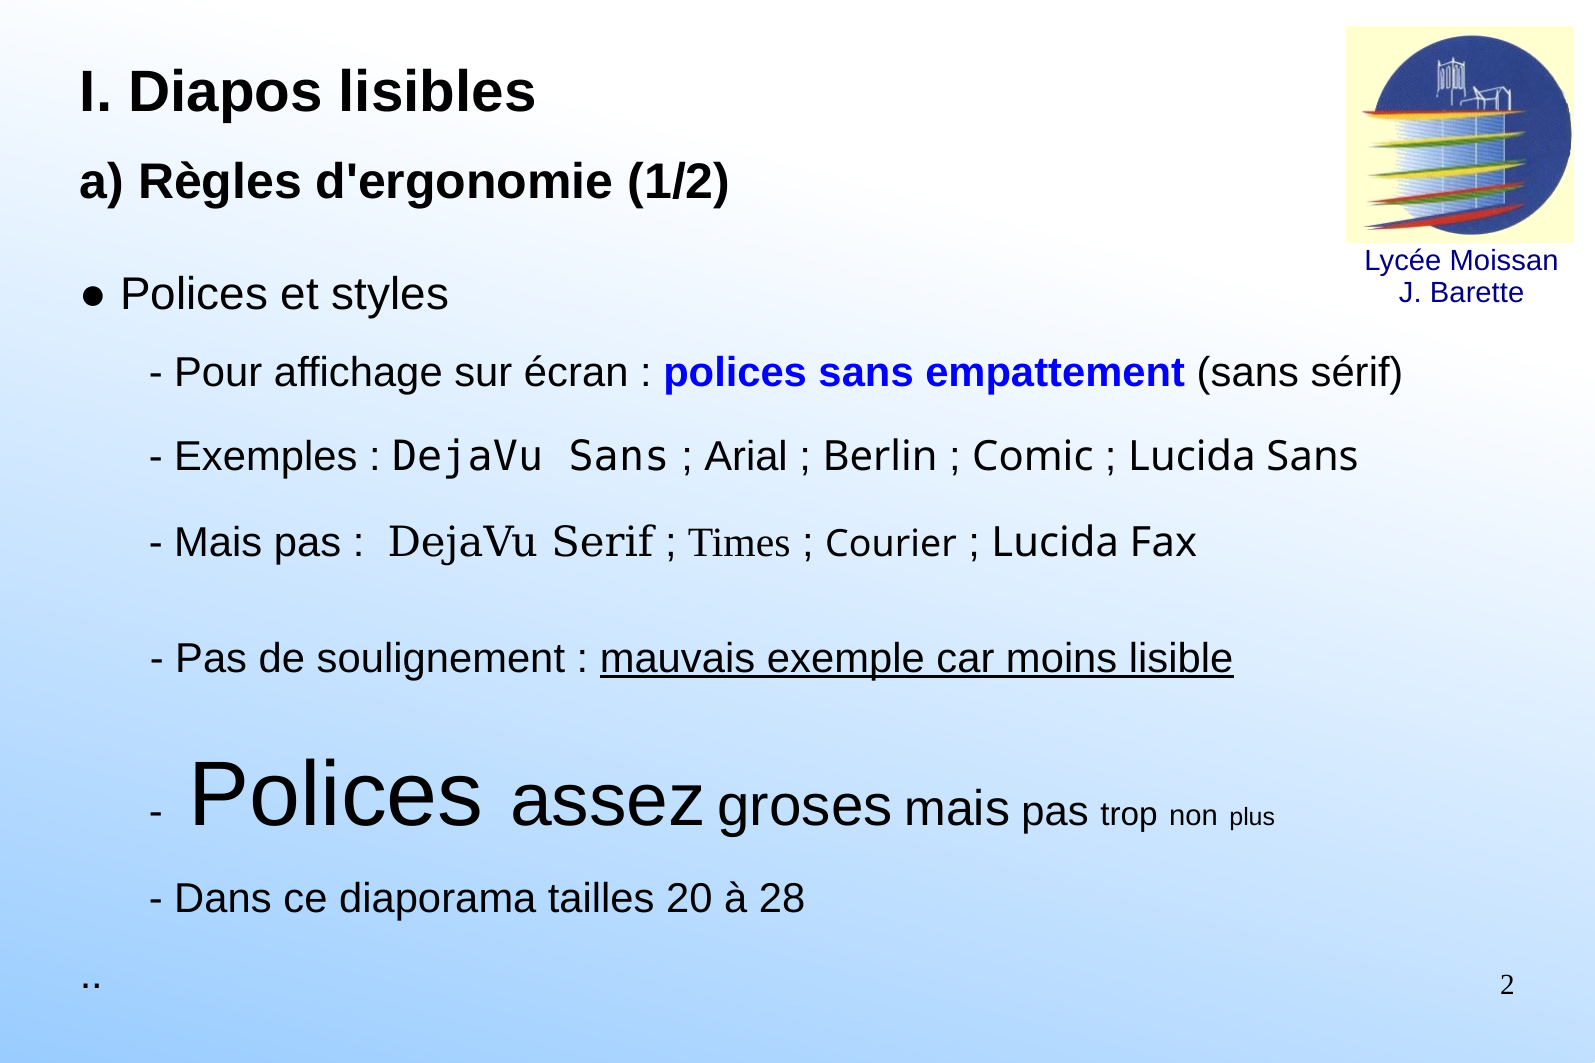

Lycée Moissan
J. Barette
# I. Diapos lisibles
a) Règles d'ergonomie (1/2)
● Polices et styles
 - Pour affichage sur écran : polices sans empattement (sans sérif)
 - Exemples : DejaVu Sans ; Arial ; Berlin ; Comic ; Lucida Sans
 - Mais pas : DejaVu Serif ; Times ; Courier ; Lucida Fax
 - Pas de soulignement : mauvais exemple car moins lisible
 - Polices assez groses mais pas trop non plus
 - Dans ce diaporama tailles 20 à 28
..
2